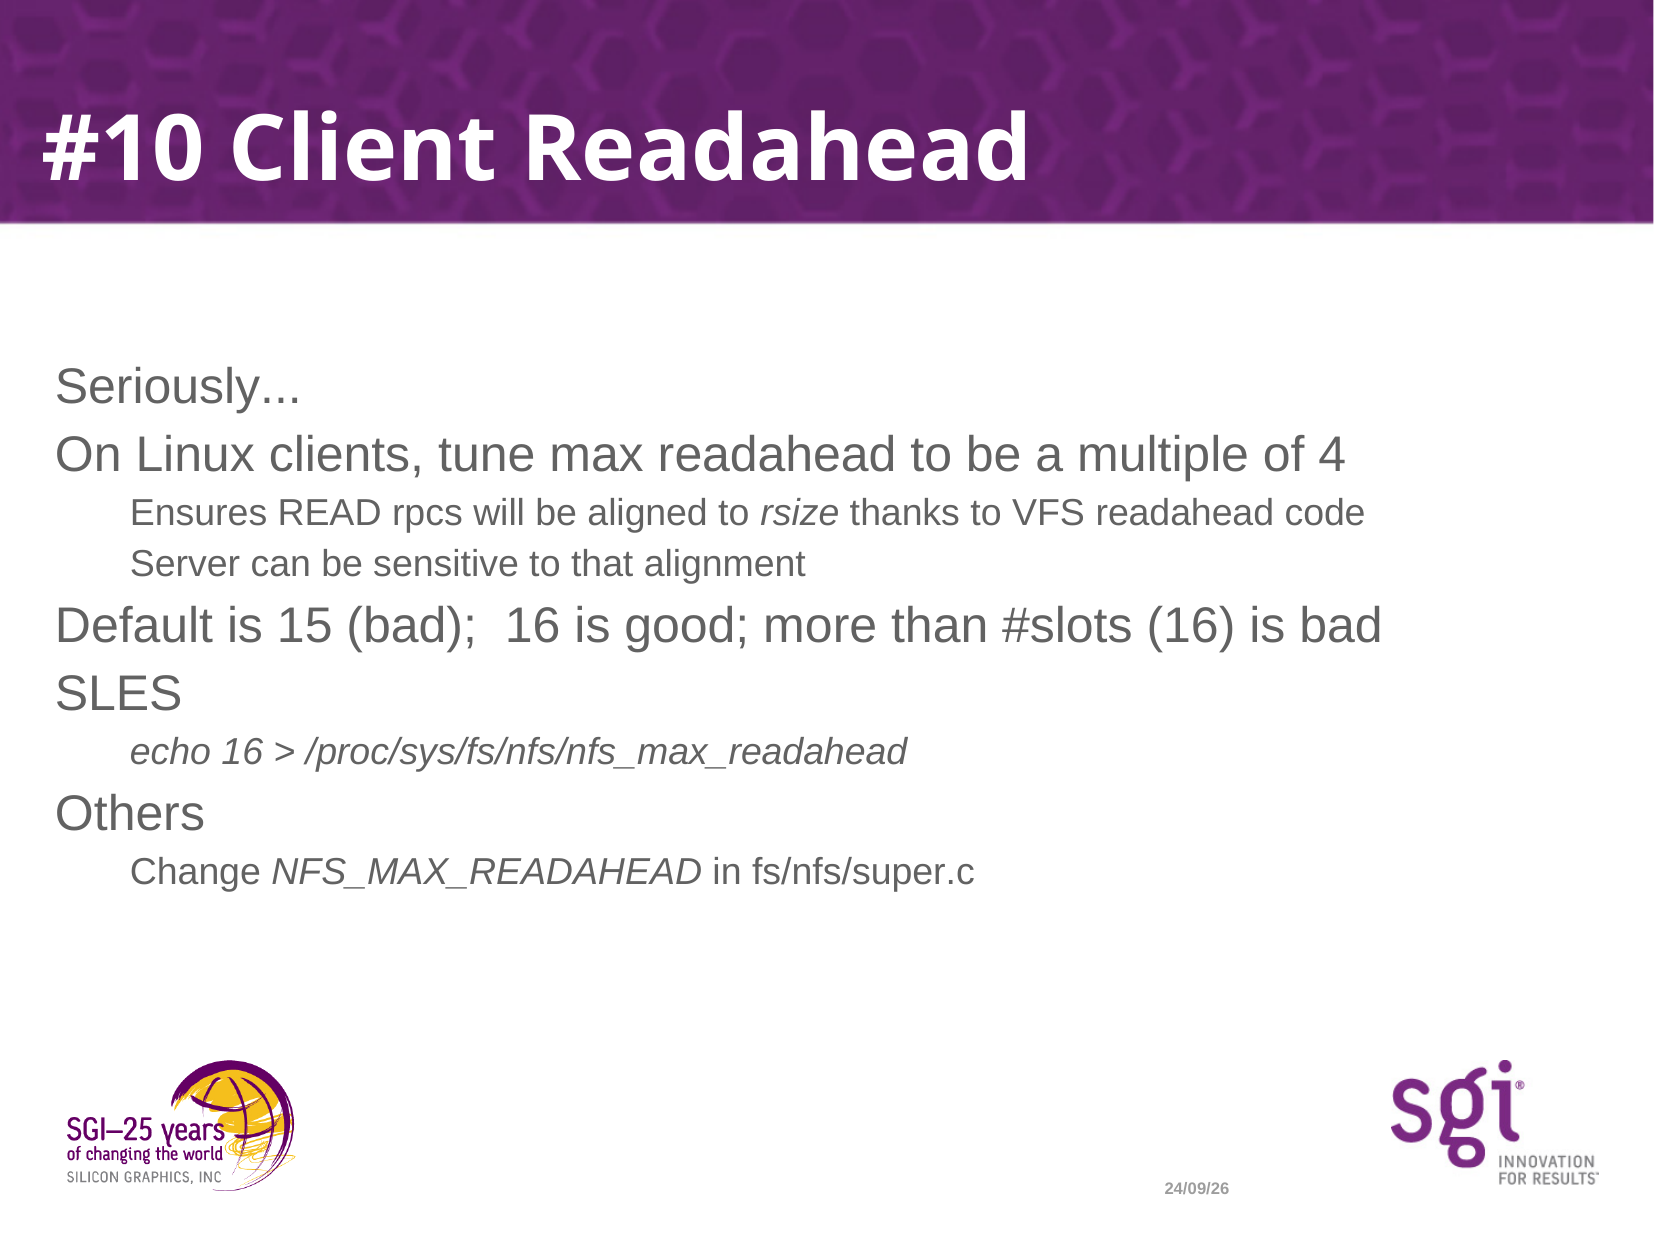

# #10 Client Readahead
Seriously...
On Linux clients, tune max readahead to be a multiple of 4
Ensures READ rpcs will be aligned to rsize thanks to VFS readahead code
Server can be sensitive to that alignment
Default is 15 (bad); 16 is good; more than #slots (16) is bad
SLES
echo 16 > /proc/sys/fs/nfs/nfs_max_readahead
Others
Change NFS_MAX_READAHEAD in fs/nfs/super.c